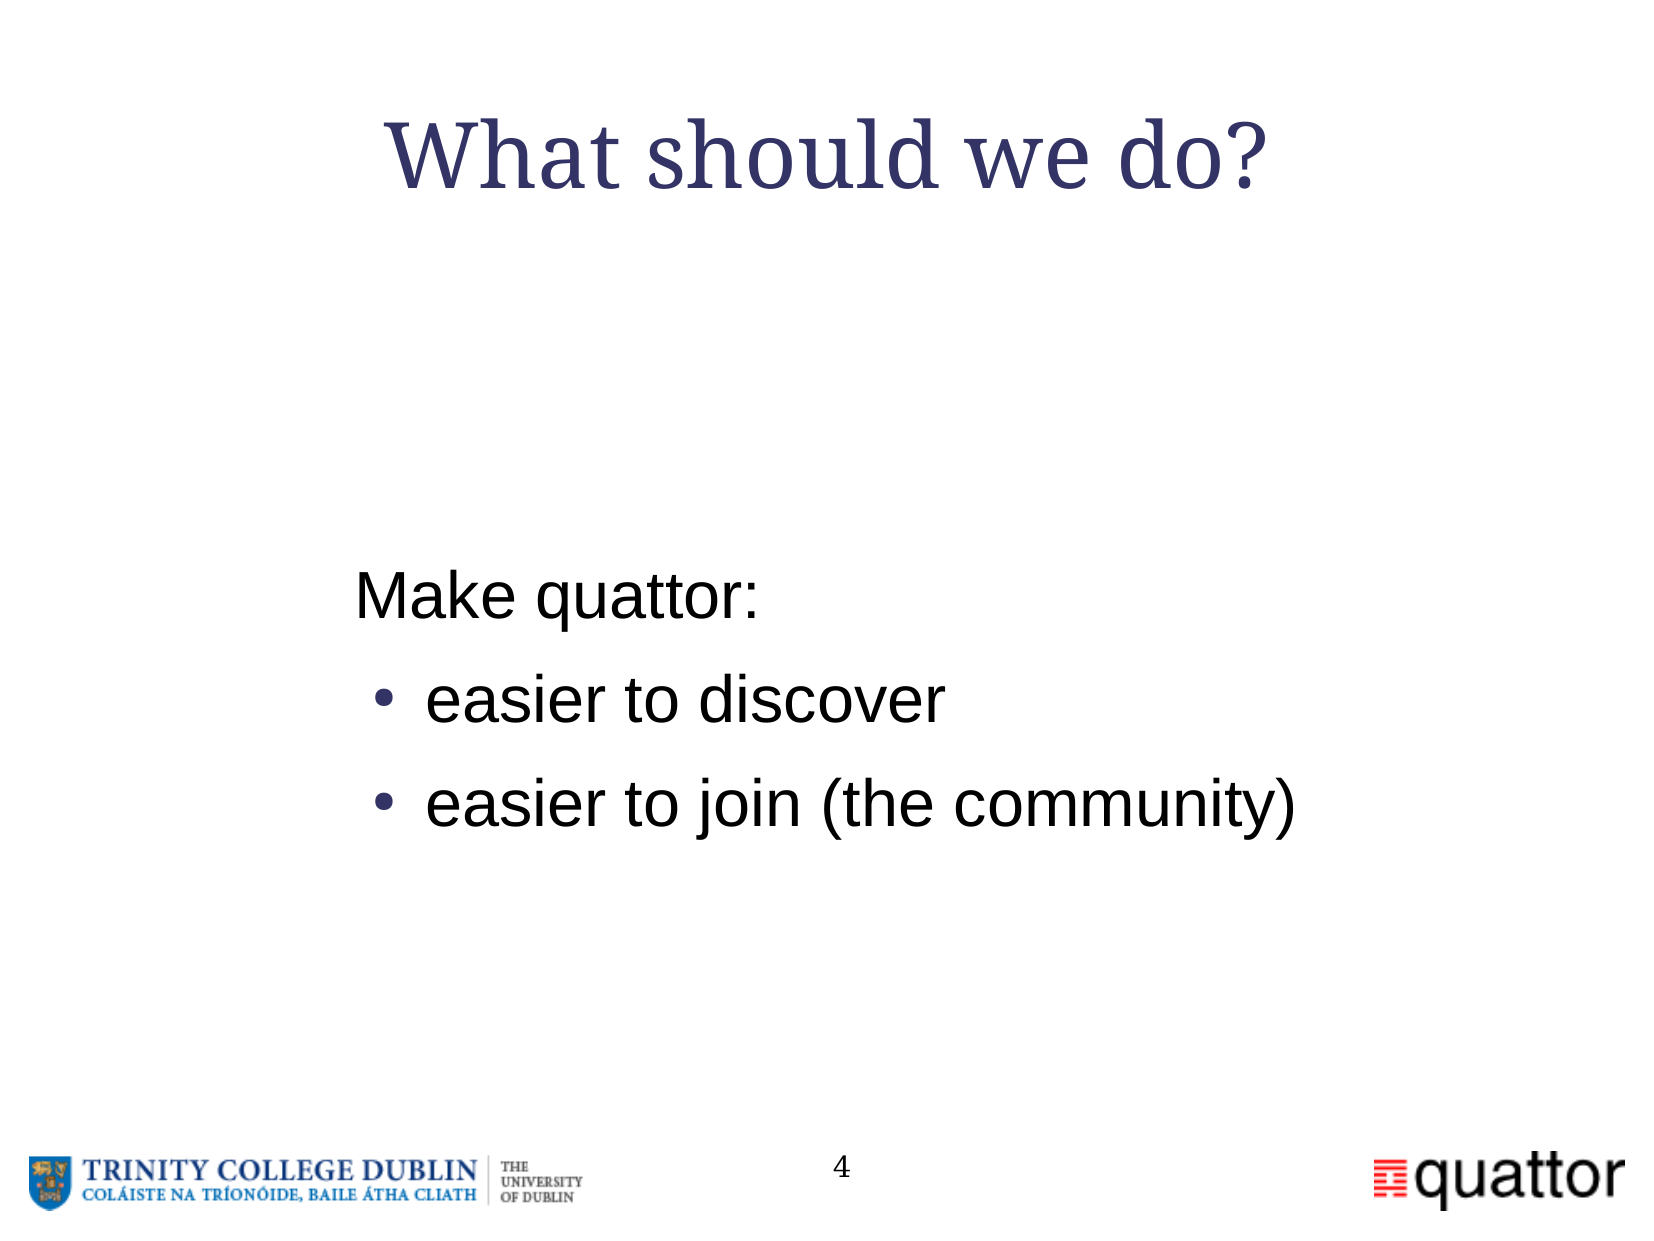

# What should we do?
Make quattor:
easier to discover
easier to join (the community)
4